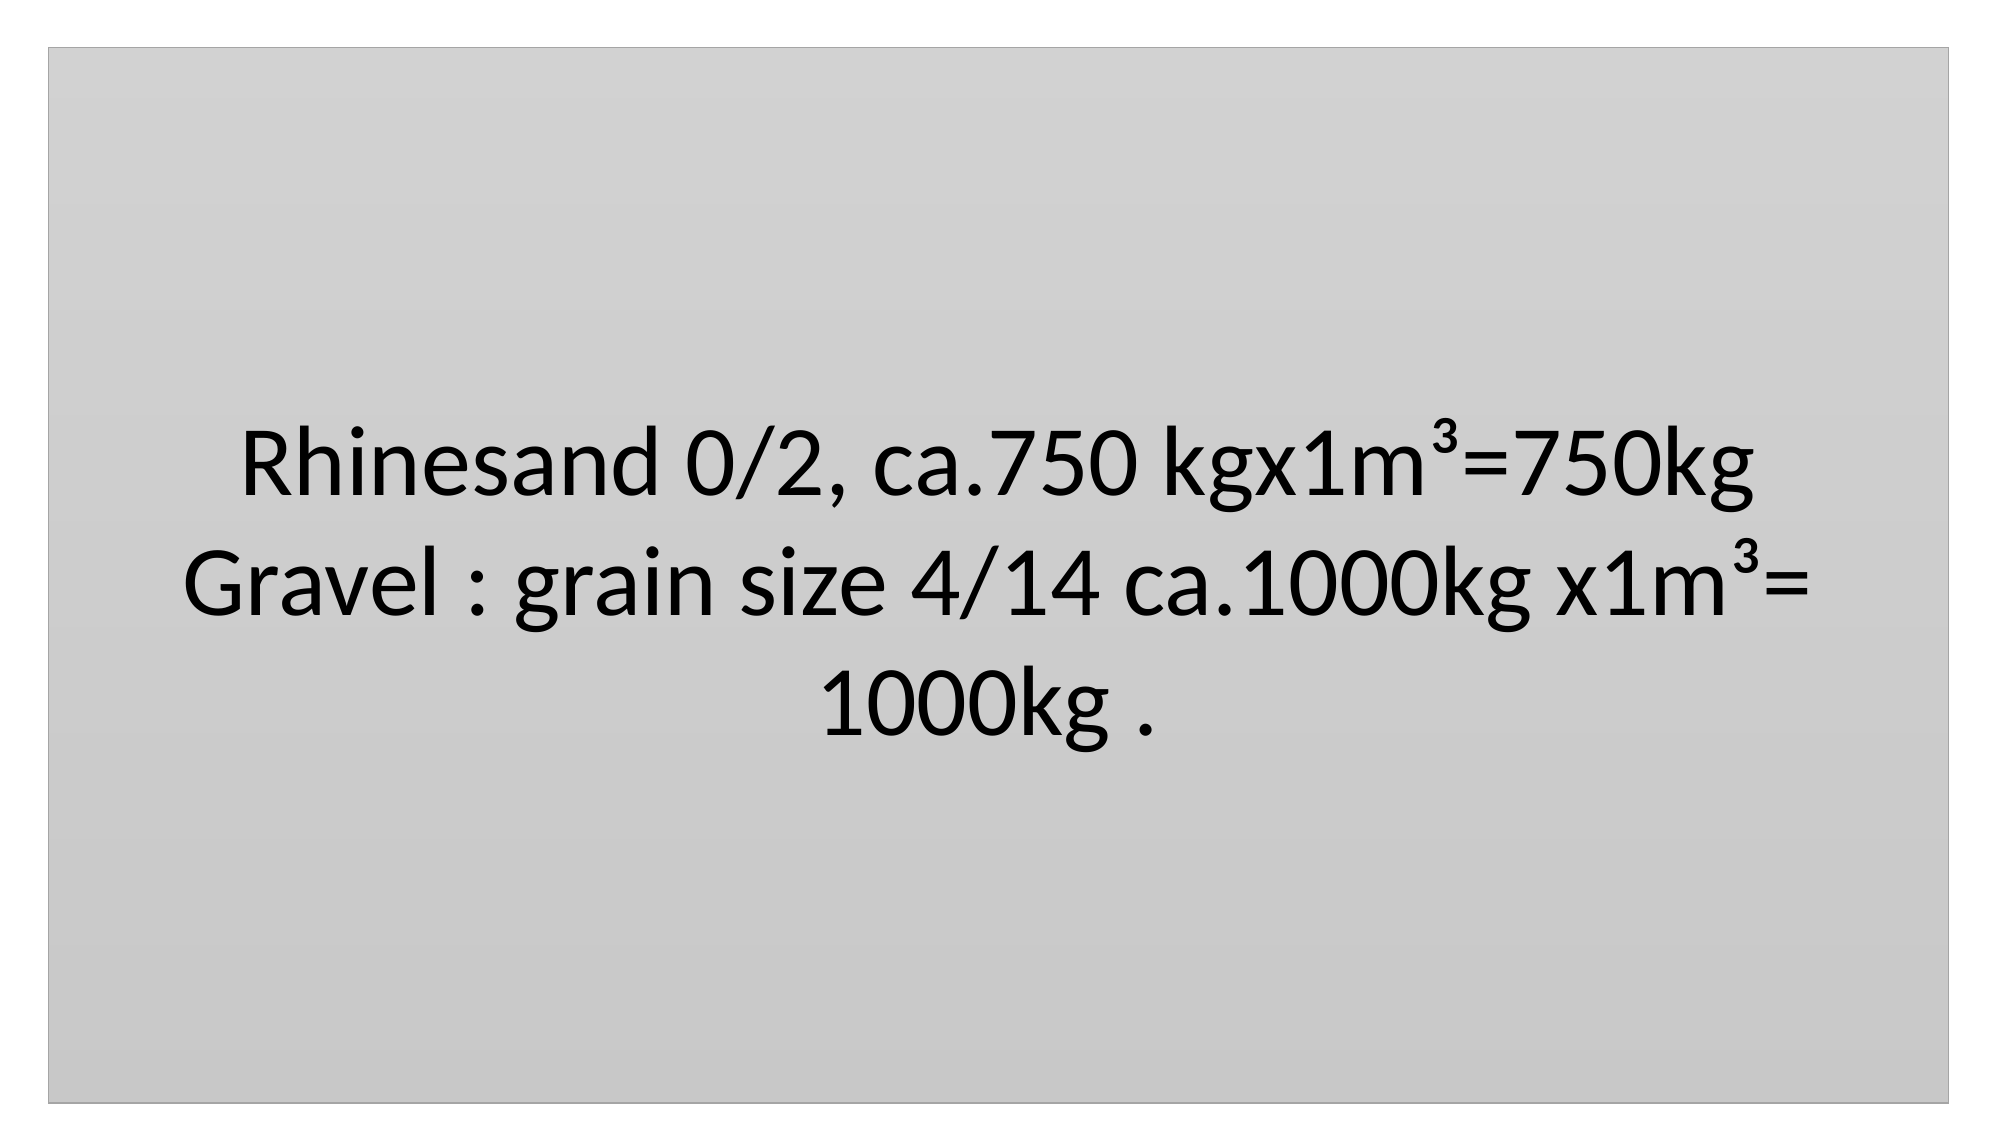

Rhinesand 0/2, ca.750 kgx1m³=750kg
Gravel : grain size 4/14 ca.1000kg x1m³= 1000kg .